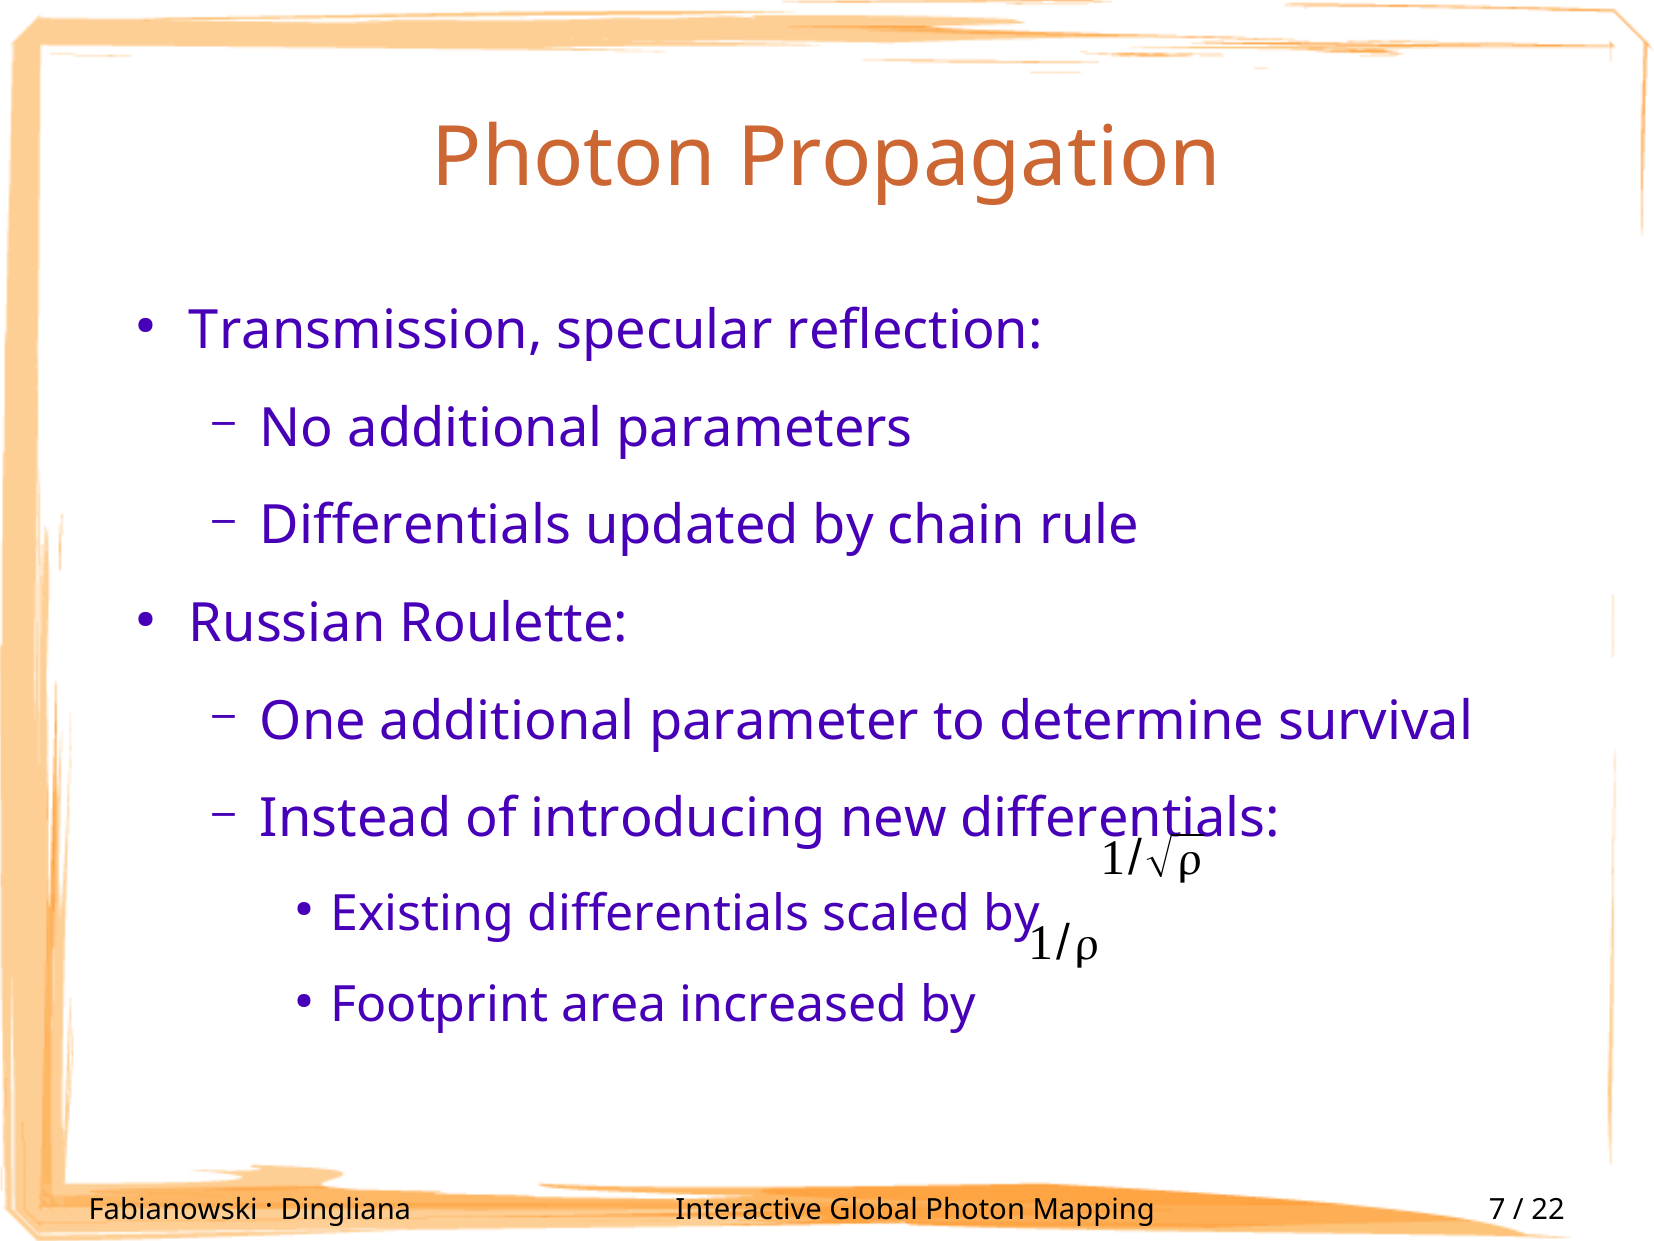

# Photon Propagation
Transmission, specular reflection:
No additional parameters
Differentials updated by chain rule
Russian Roulette:
One additional parameter to determine survival
Instead of introducing new differentials:
Existing differentials scaled by
Footprint area increased by